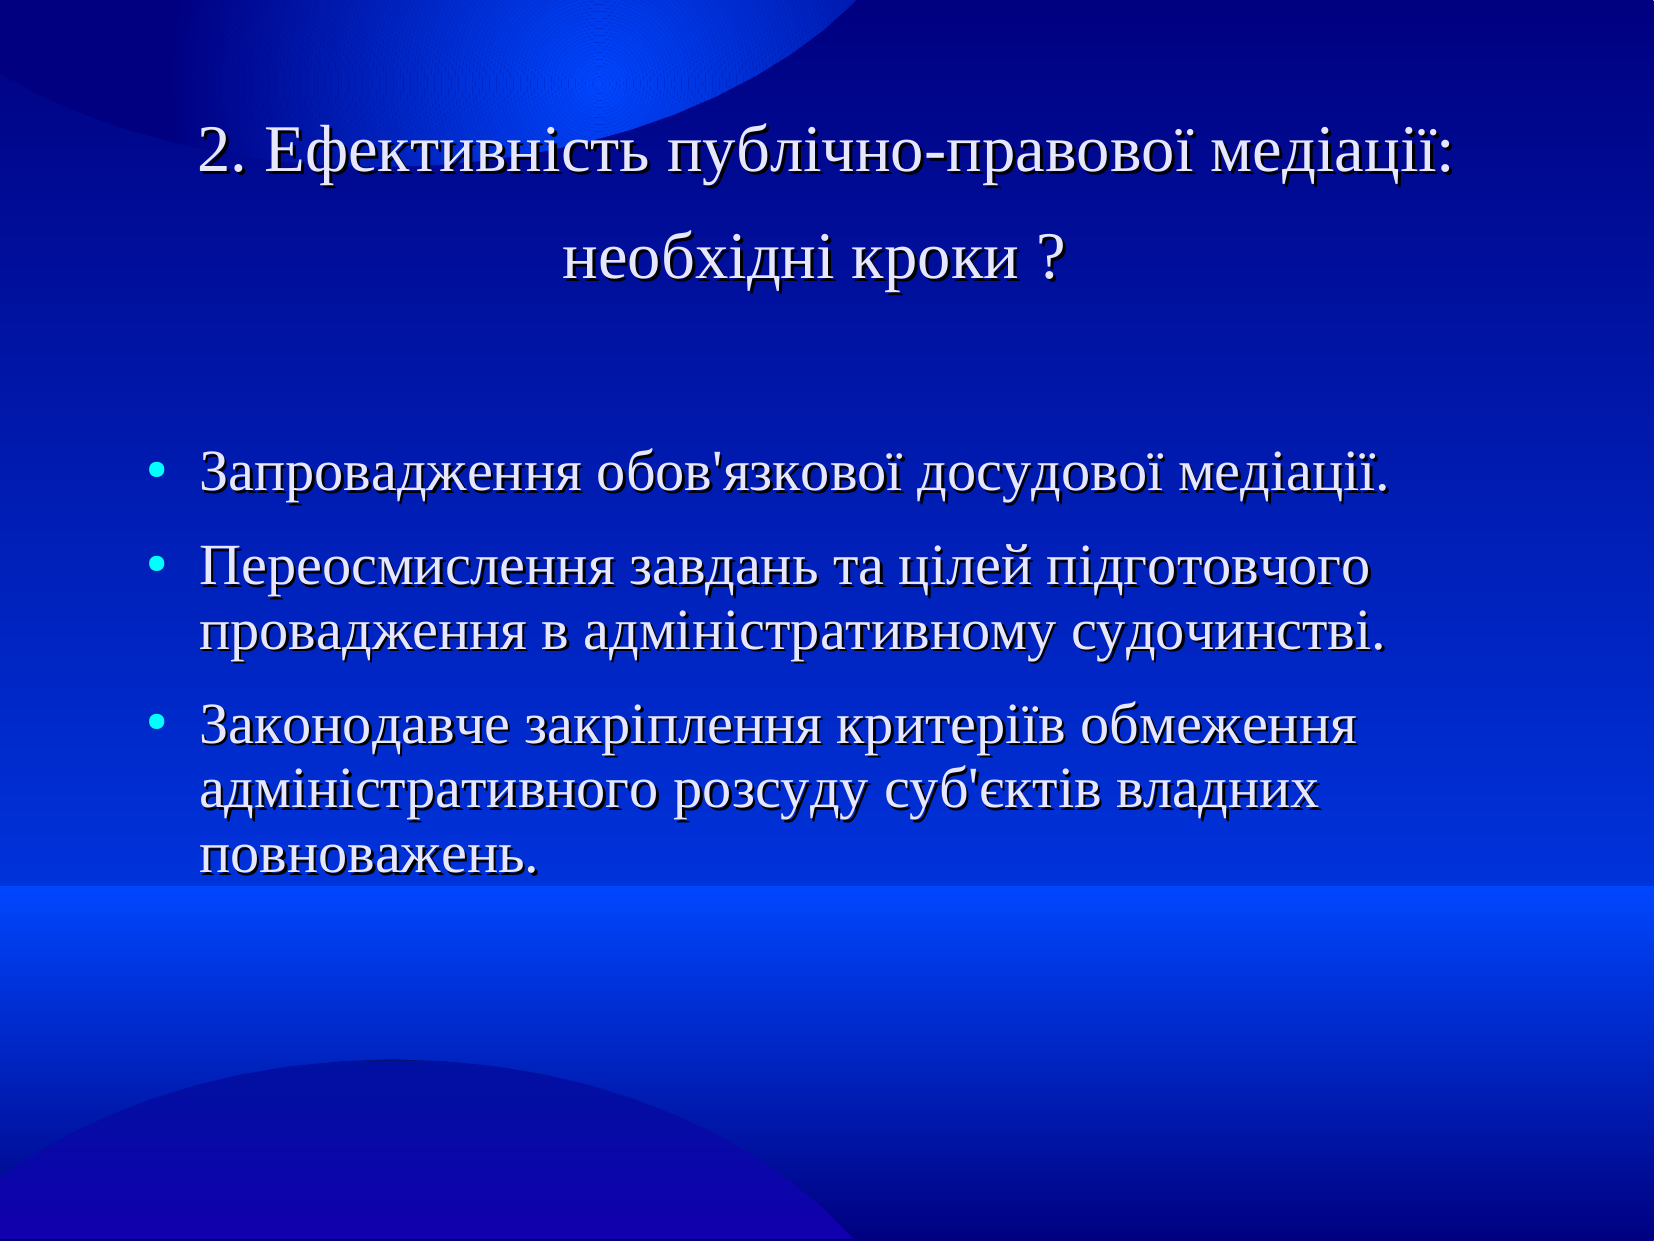

# 2. Ефективність публічно-правової медіації: необхідні кроки ?
Запровадження обов'язкової досудової медіації.
Переосмислення завдань та цілей підготовчого провадження в адміністративному судочинстві.
Законодавче закріплення критеріїв обмеження адміністративного розсуду суб'єктів владних повноважень.